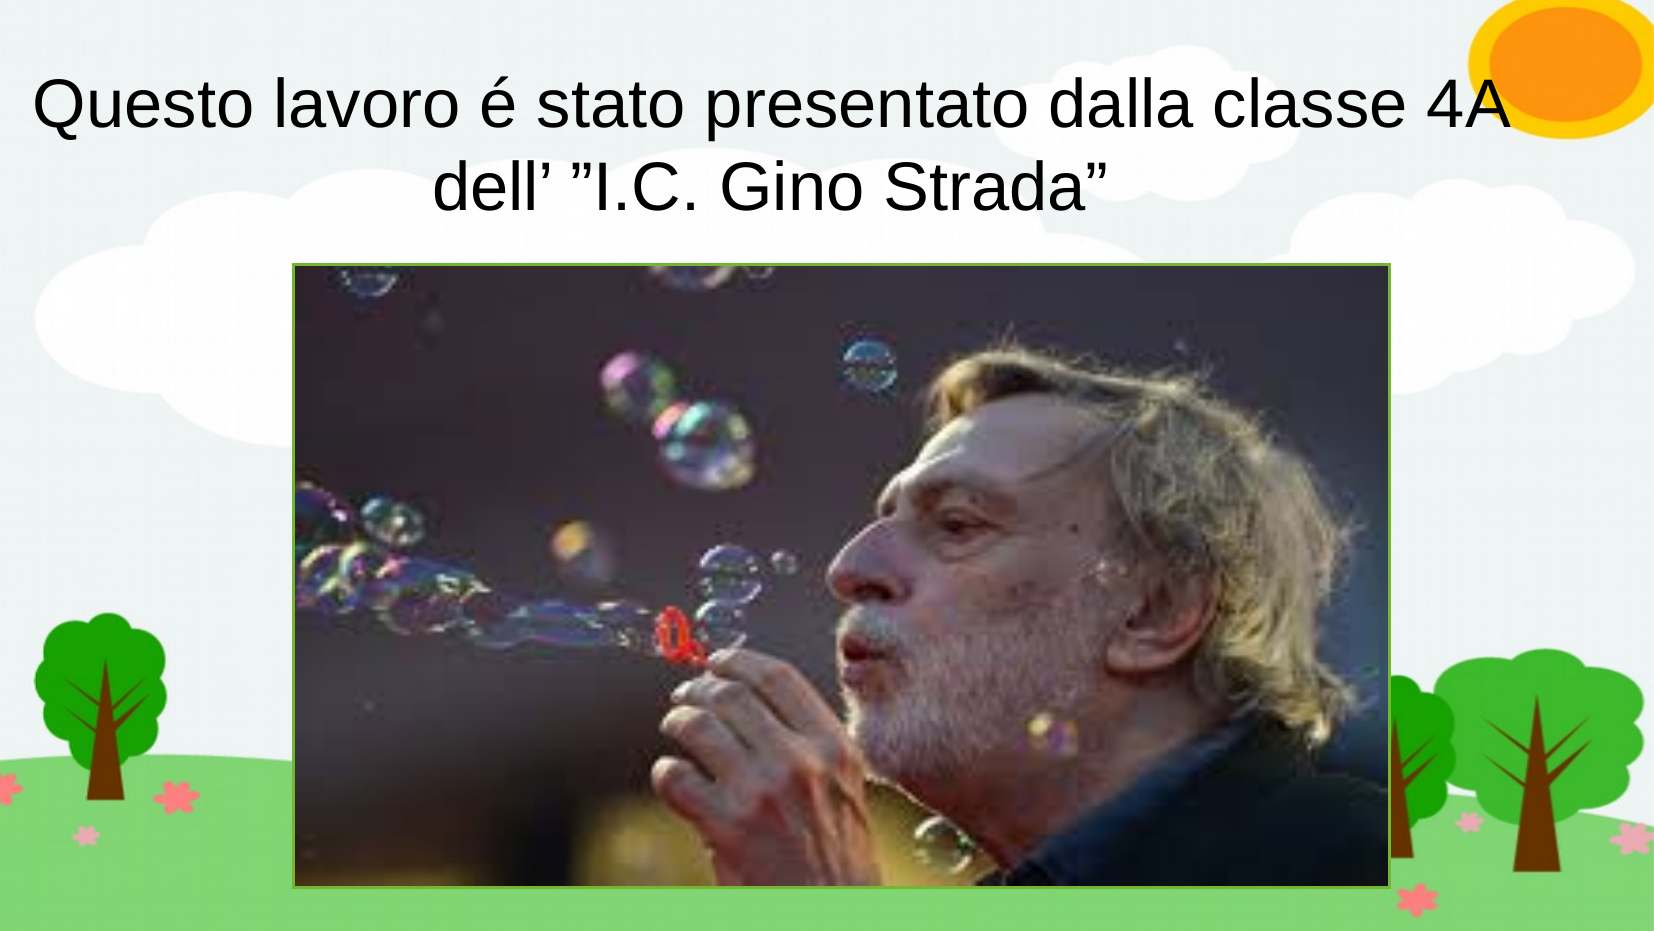

# Questo lavoro é stato presentato dalla classe 4A dell’ ”I.C. Gino Strada”